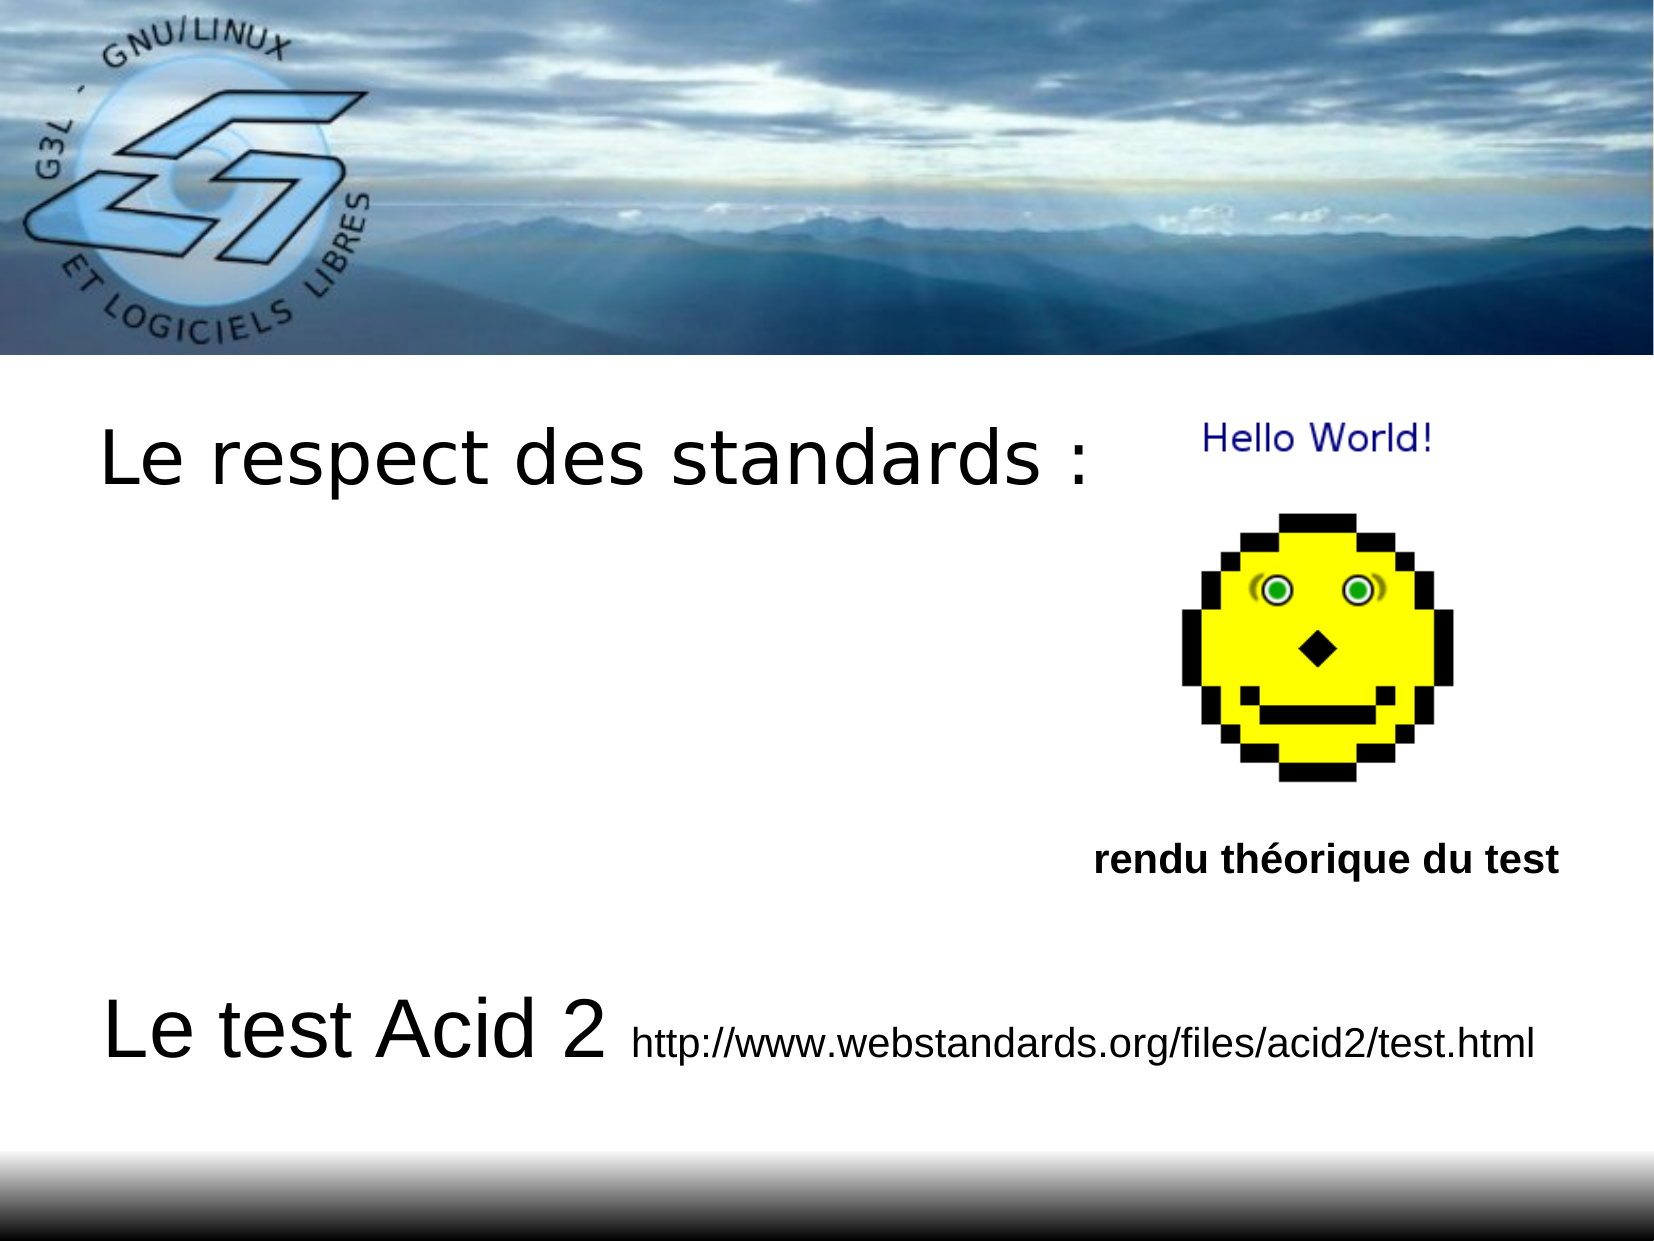

Le respect des standards :
rendu théorique du test
 Le test Acid 2 http://www.webstandards.org/files/acid2/test.html